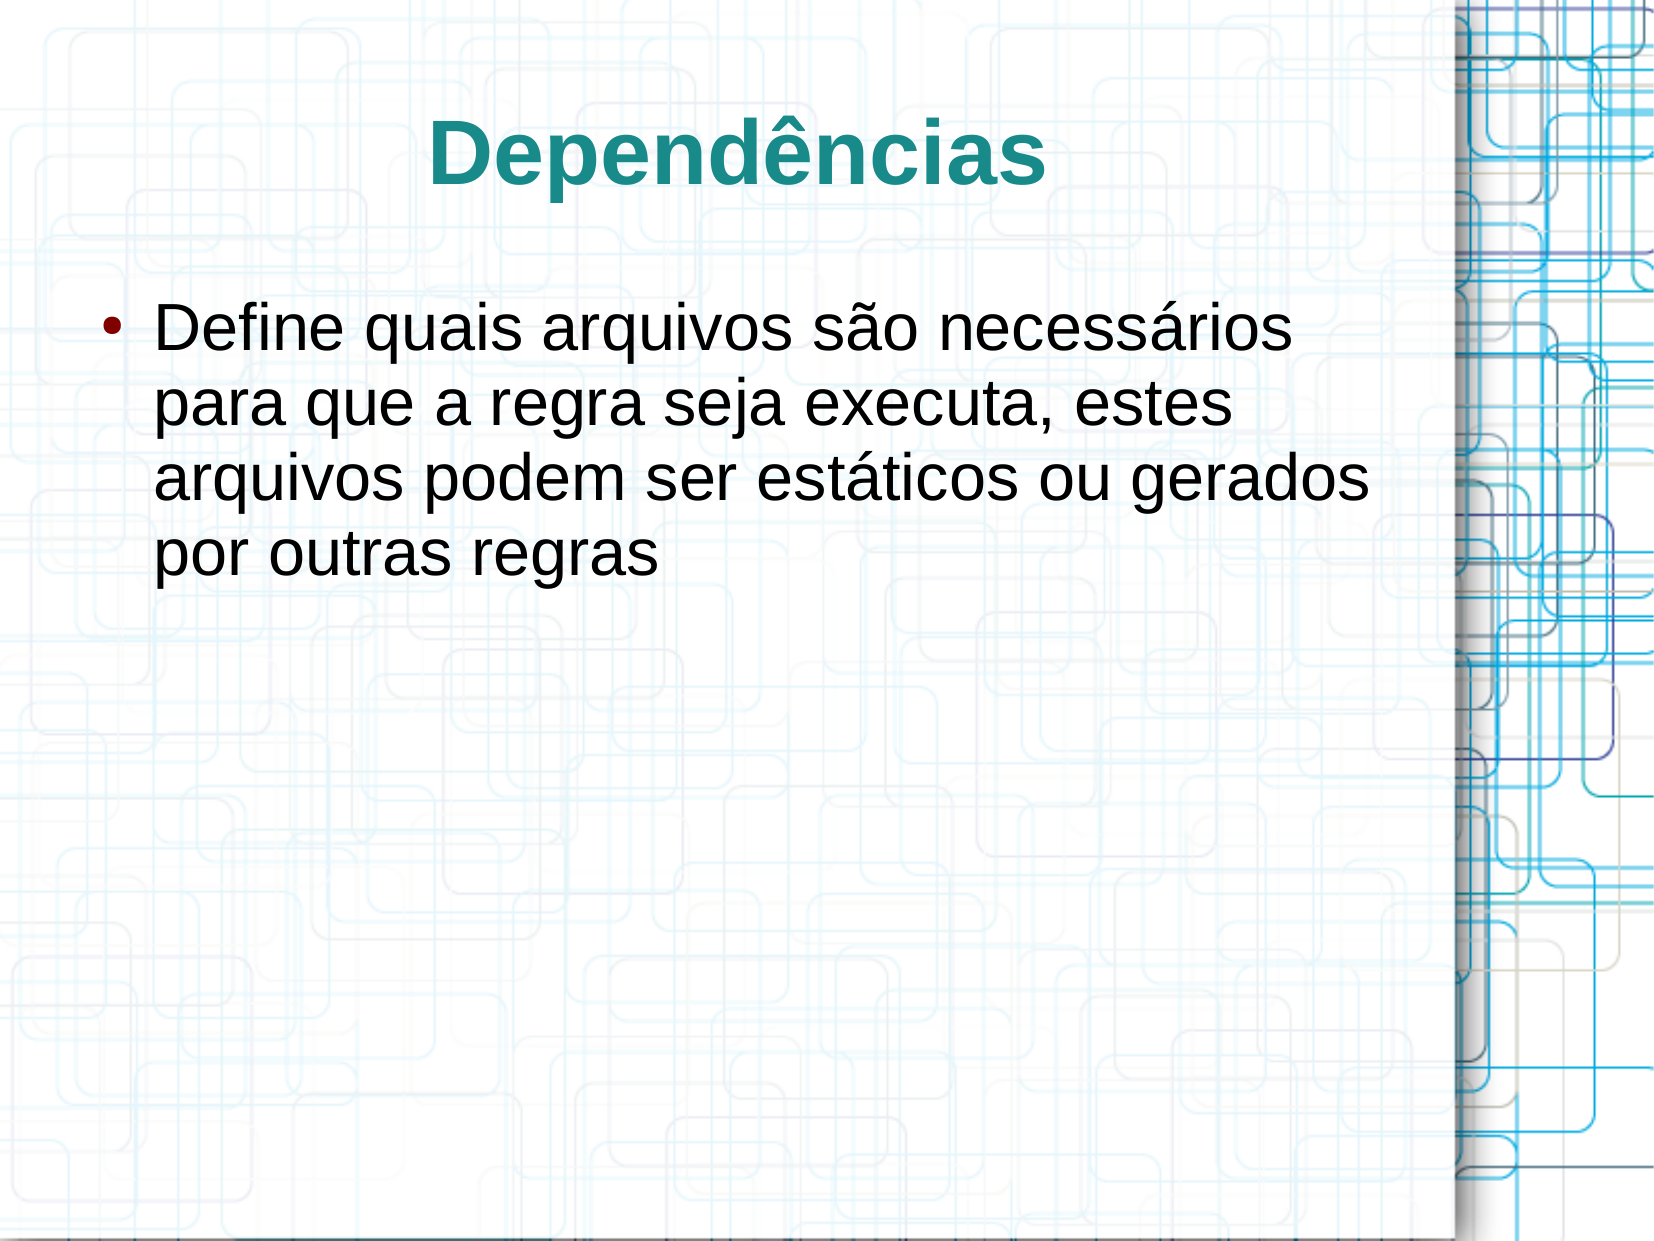

# Dependências
Define quais arquivos são necessários para que a regra seja executa, estes arquivos podem ser estáticos ou gerados por outras regras